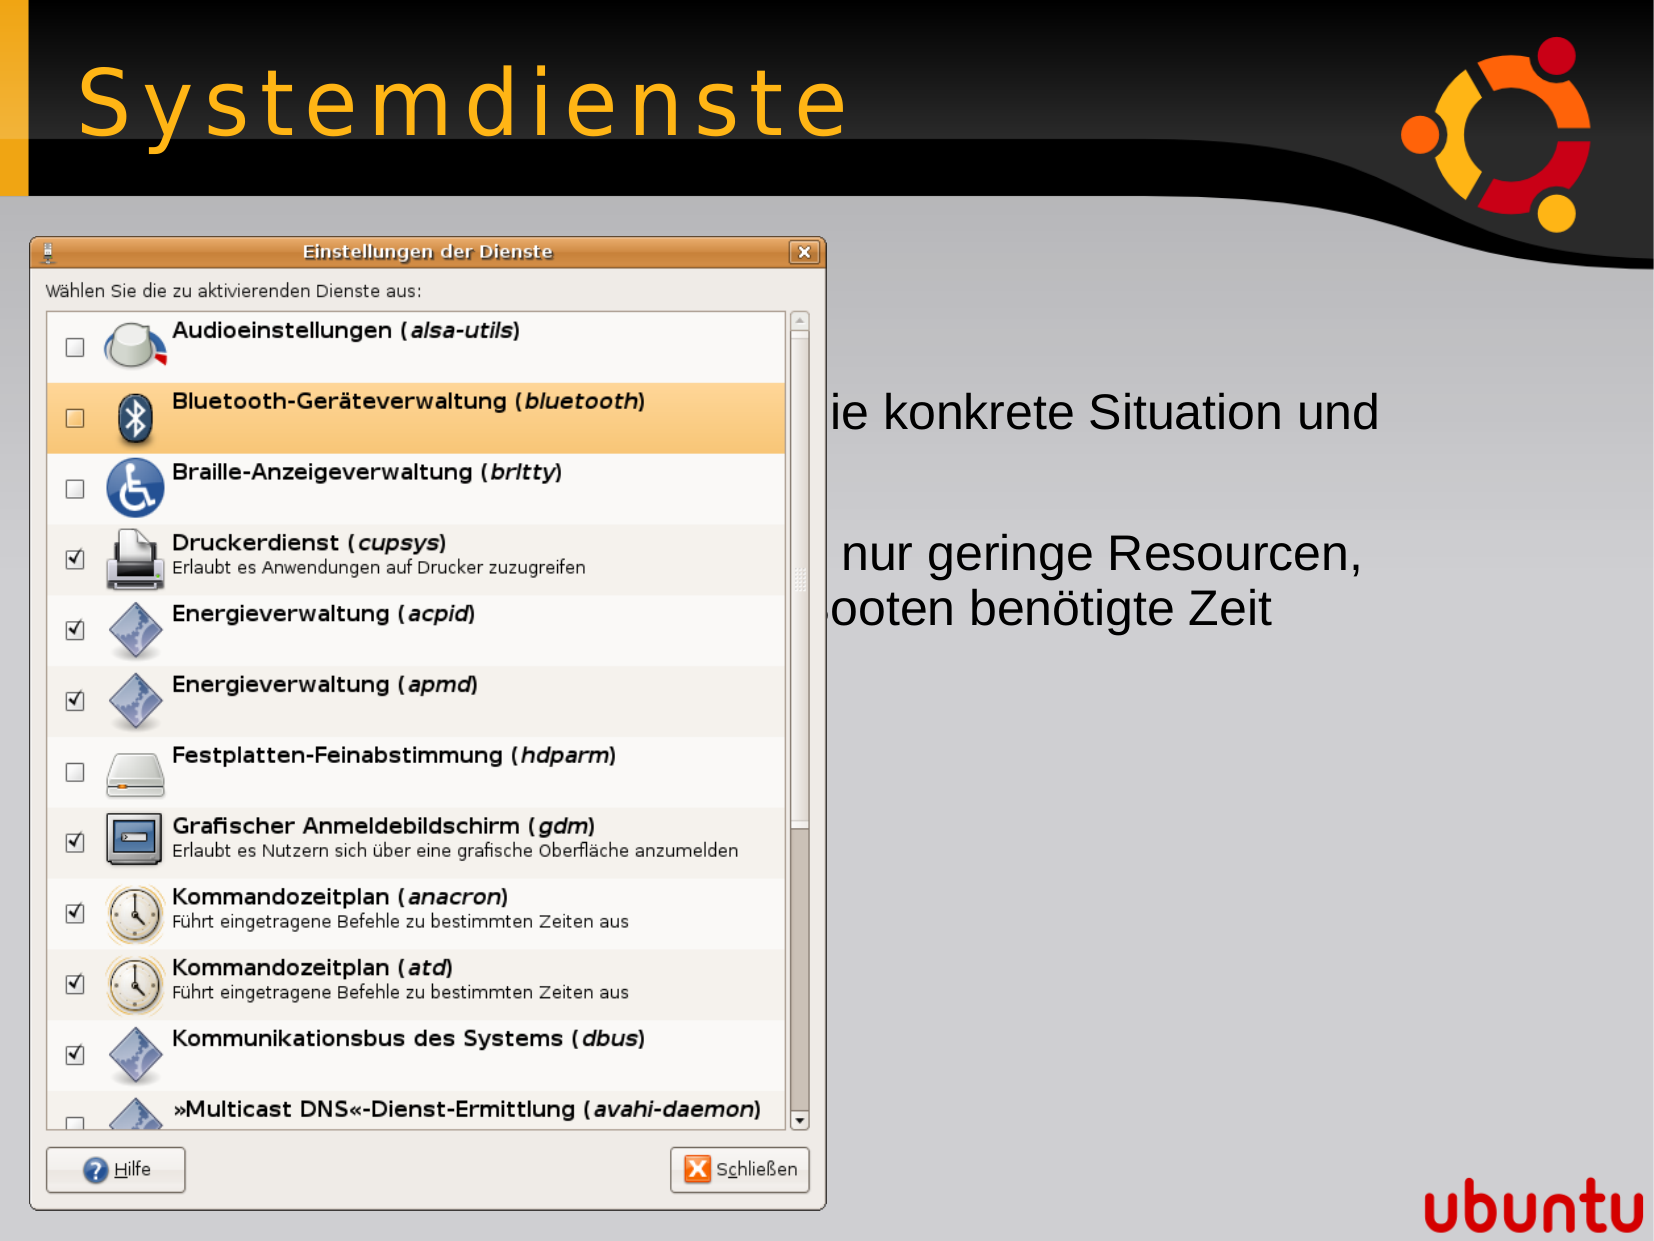

# Systemdienste
Überprüfen, welche Dienste für die konkrete Situation und Hardware erforderlich sind
unnötige Dienste brauchen i.d.R. nur geringe Resourcen, beeinflussen jedoch die zum Booten benötigte Zeit